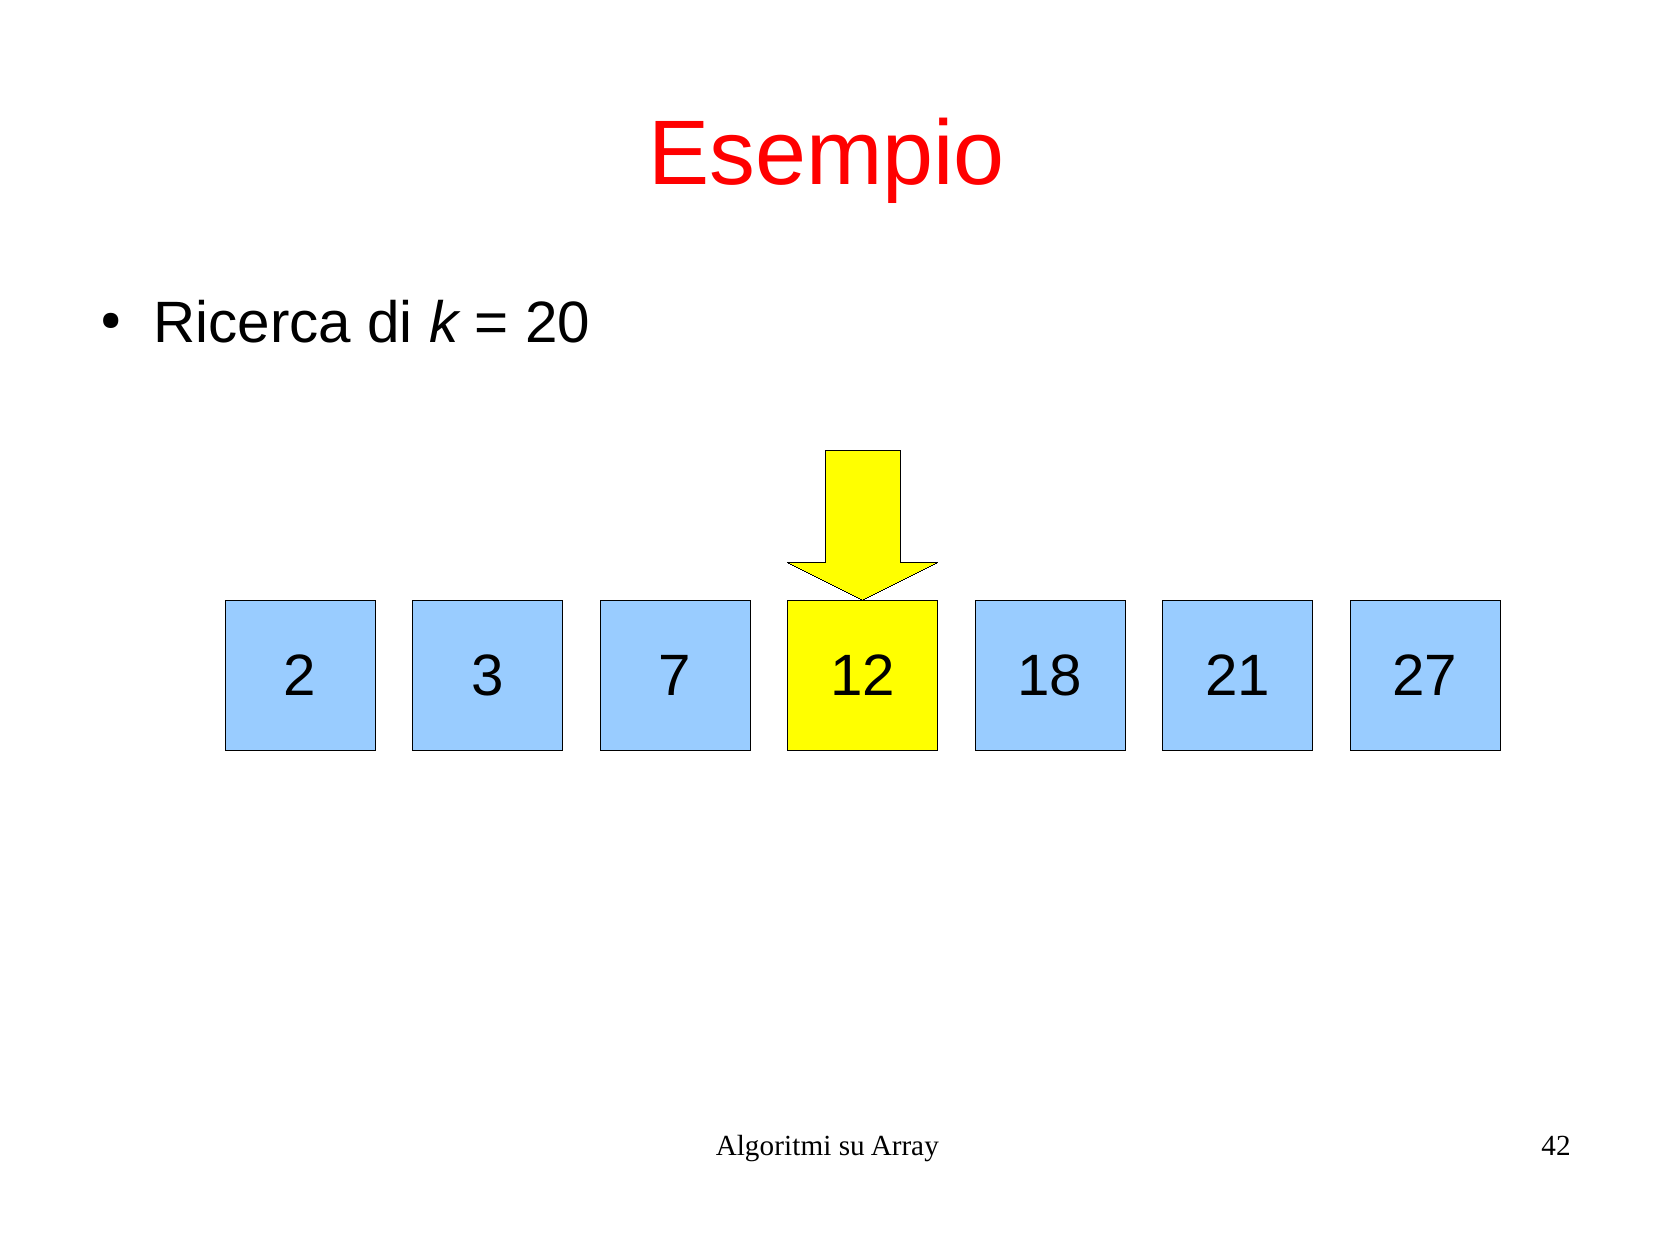

# Esempio
Ricerca di k = 20
2
3
7
12
18
21
27
Algoritmi su Array
42